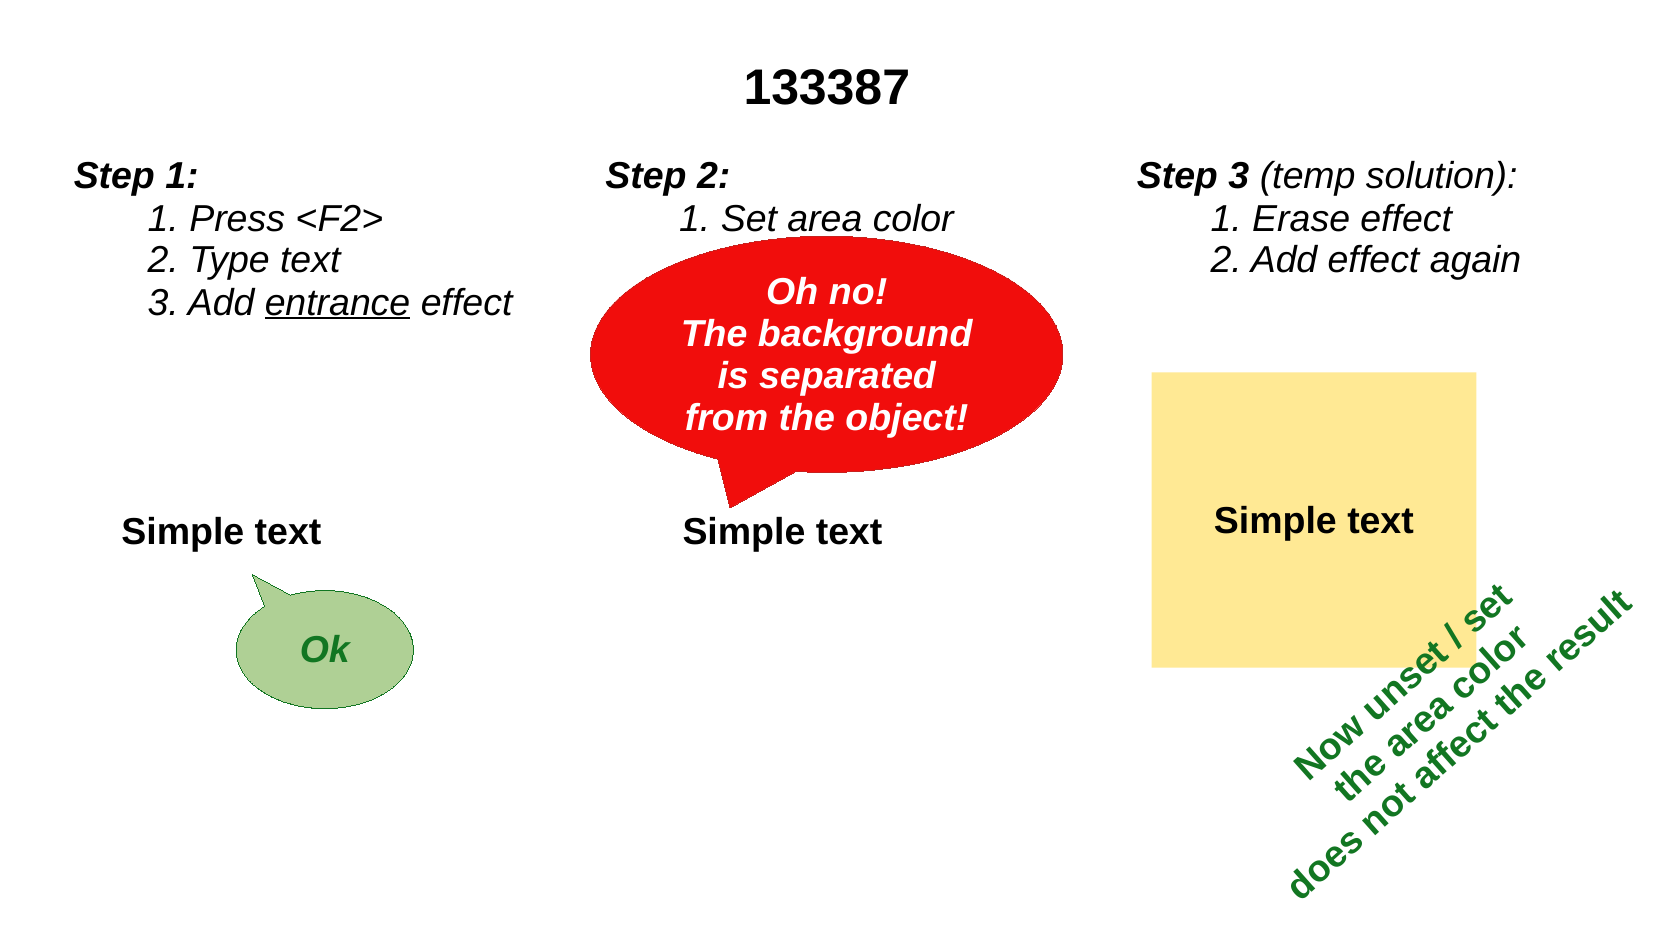

133387
Step 1:
	1. Press <F2>
	2. Type text
	3. Add entrance effect
Step 2:
	1. Set area color
Step 3 (temp solution):
	1. Erase effect
	2. Add effect again
Oh no!
The background is separated from the object!
Simple text
Simple text
Simple text
Ok
Now unset / set
the area color
does not affect the result